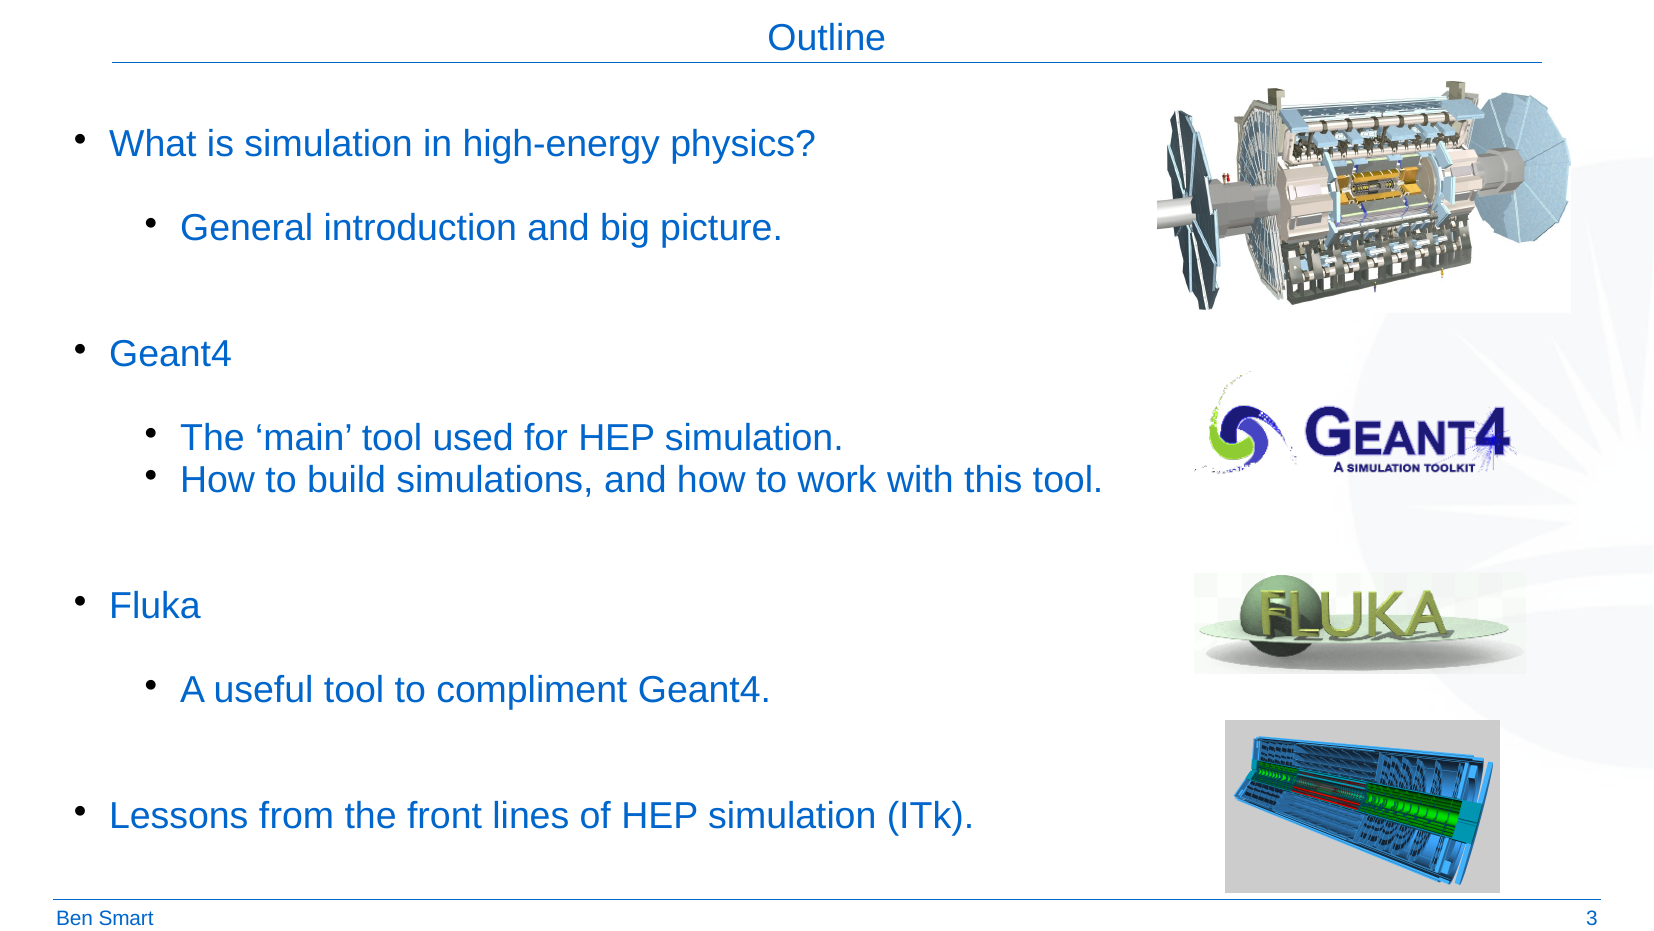

Outline
What is simulation in high-energy physics?
General introduction and big picture.
Geant4
The ‘main’ tool used for HEP simulation.
How to build simulations, and how to work with this tool.
Fluka
A useful tool to compliment Geant4.
Lessons from the front lines of HEP simulation (ITk).
Ben Smart